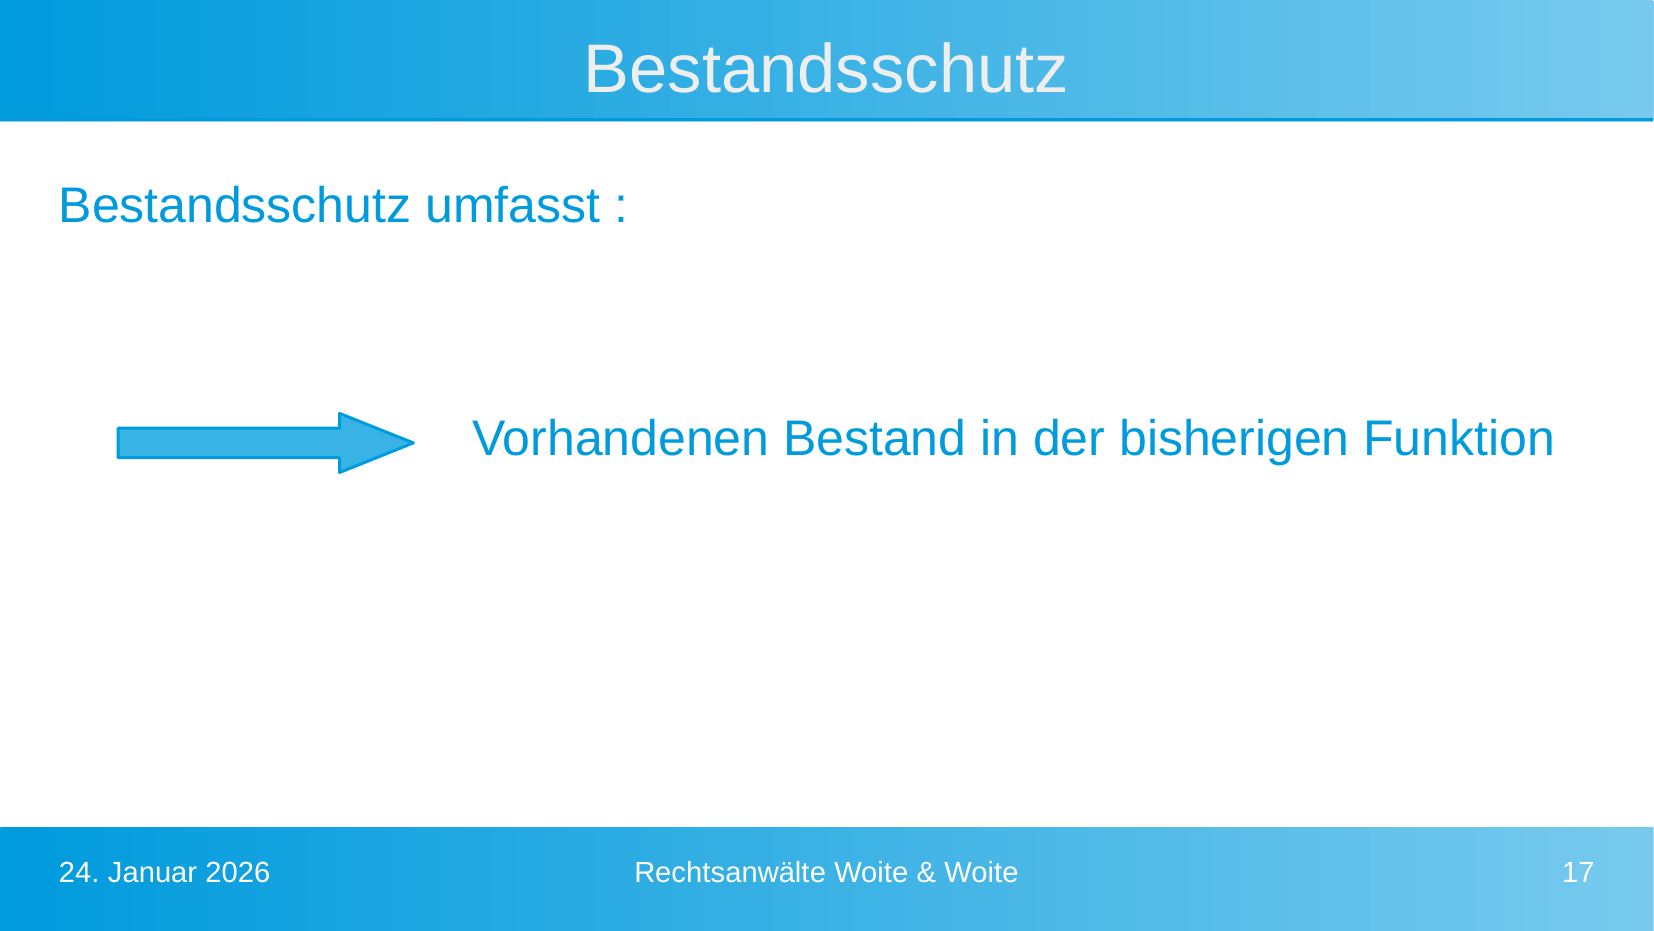

# Bestandsschutz
Bestandsschutz umfasst :
Vorhandenen Bestand in der bisherigen Funktion
17